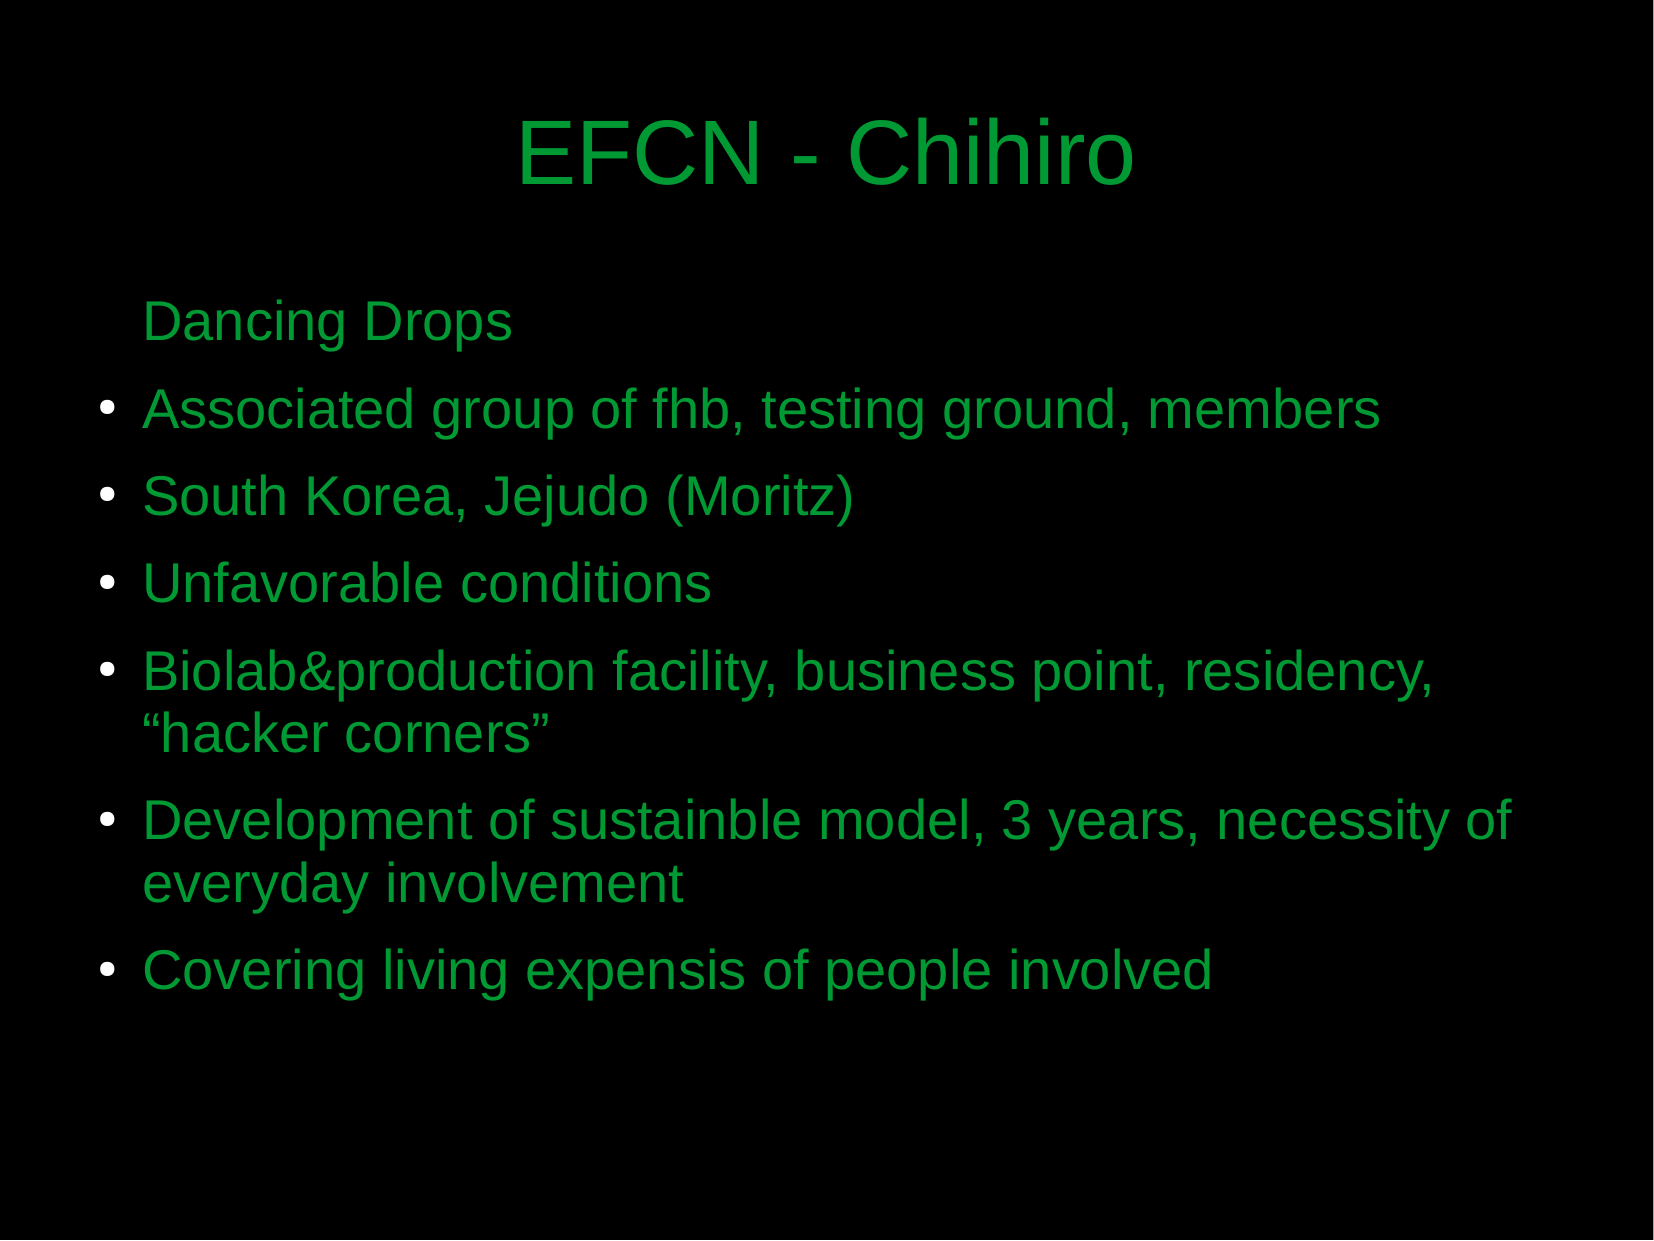

# EFCN - Chihiro
Dancing Drops
Associated group of fhb, testing ground, members
South Korea, Jejudo (Moritz)
Unfavorable conditions
Biolab&production facility, business point, residency, “hacker corners”
Development of sustainble model, 3 years, necessity of everyday involvement
Covering living expensis of people involved